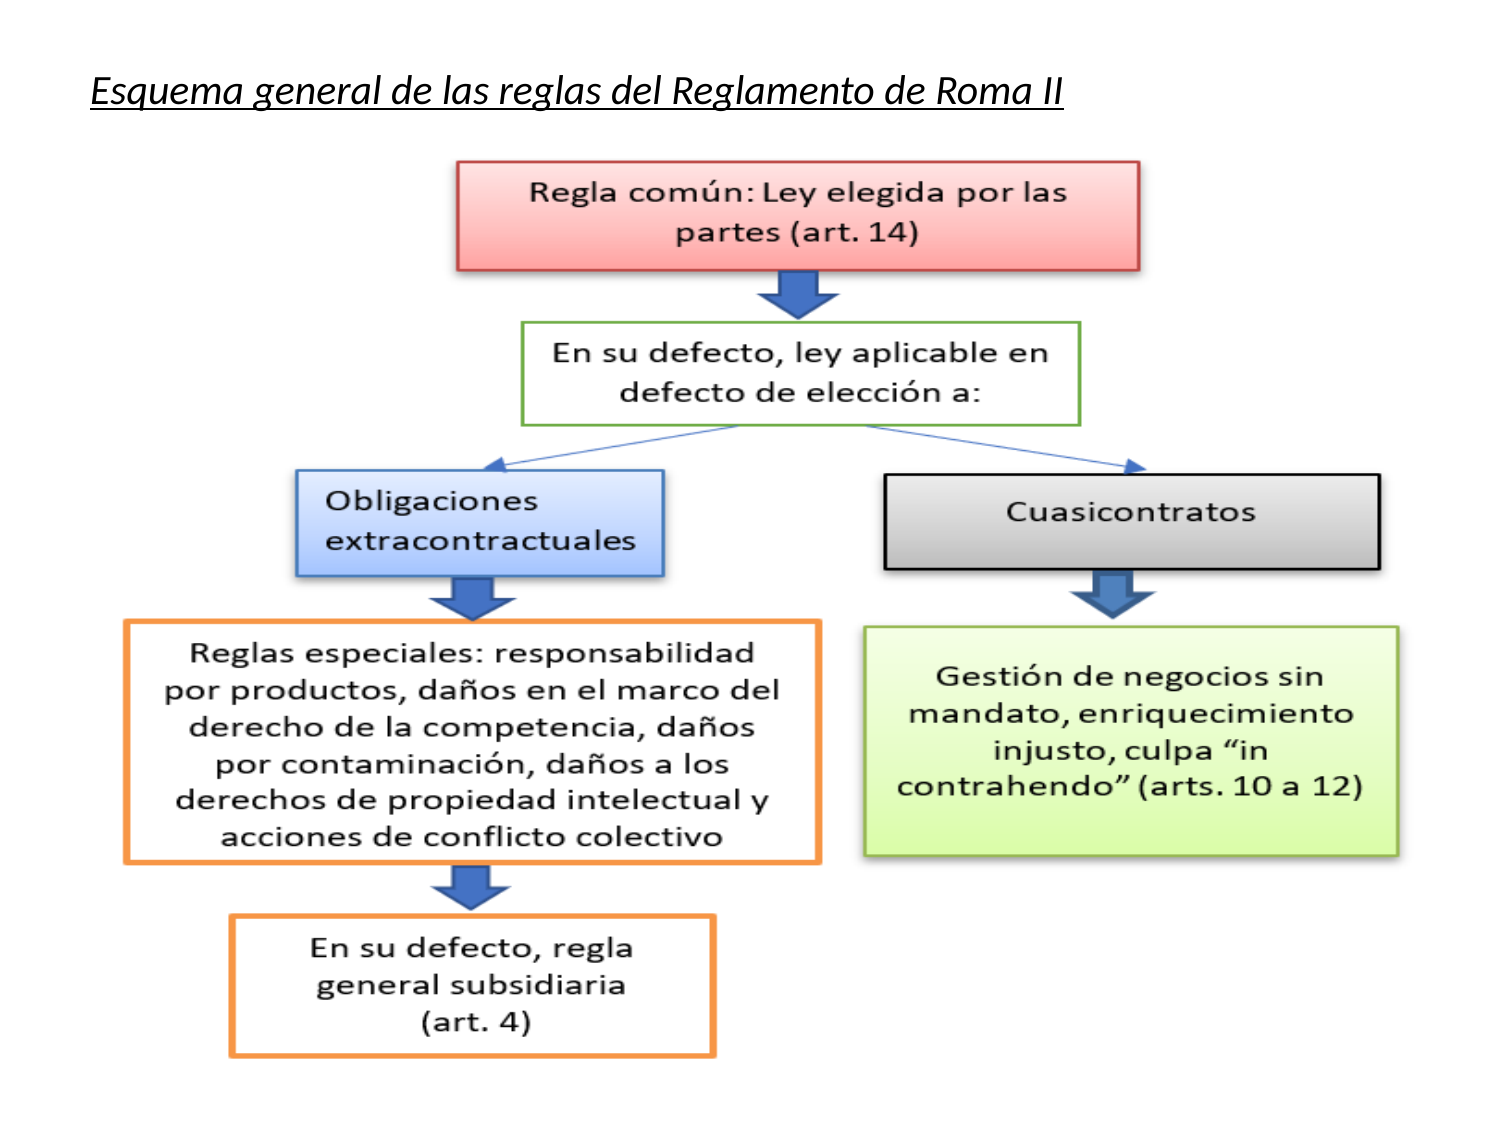

# Esquema general de las reglas del Reglamento de Roma II